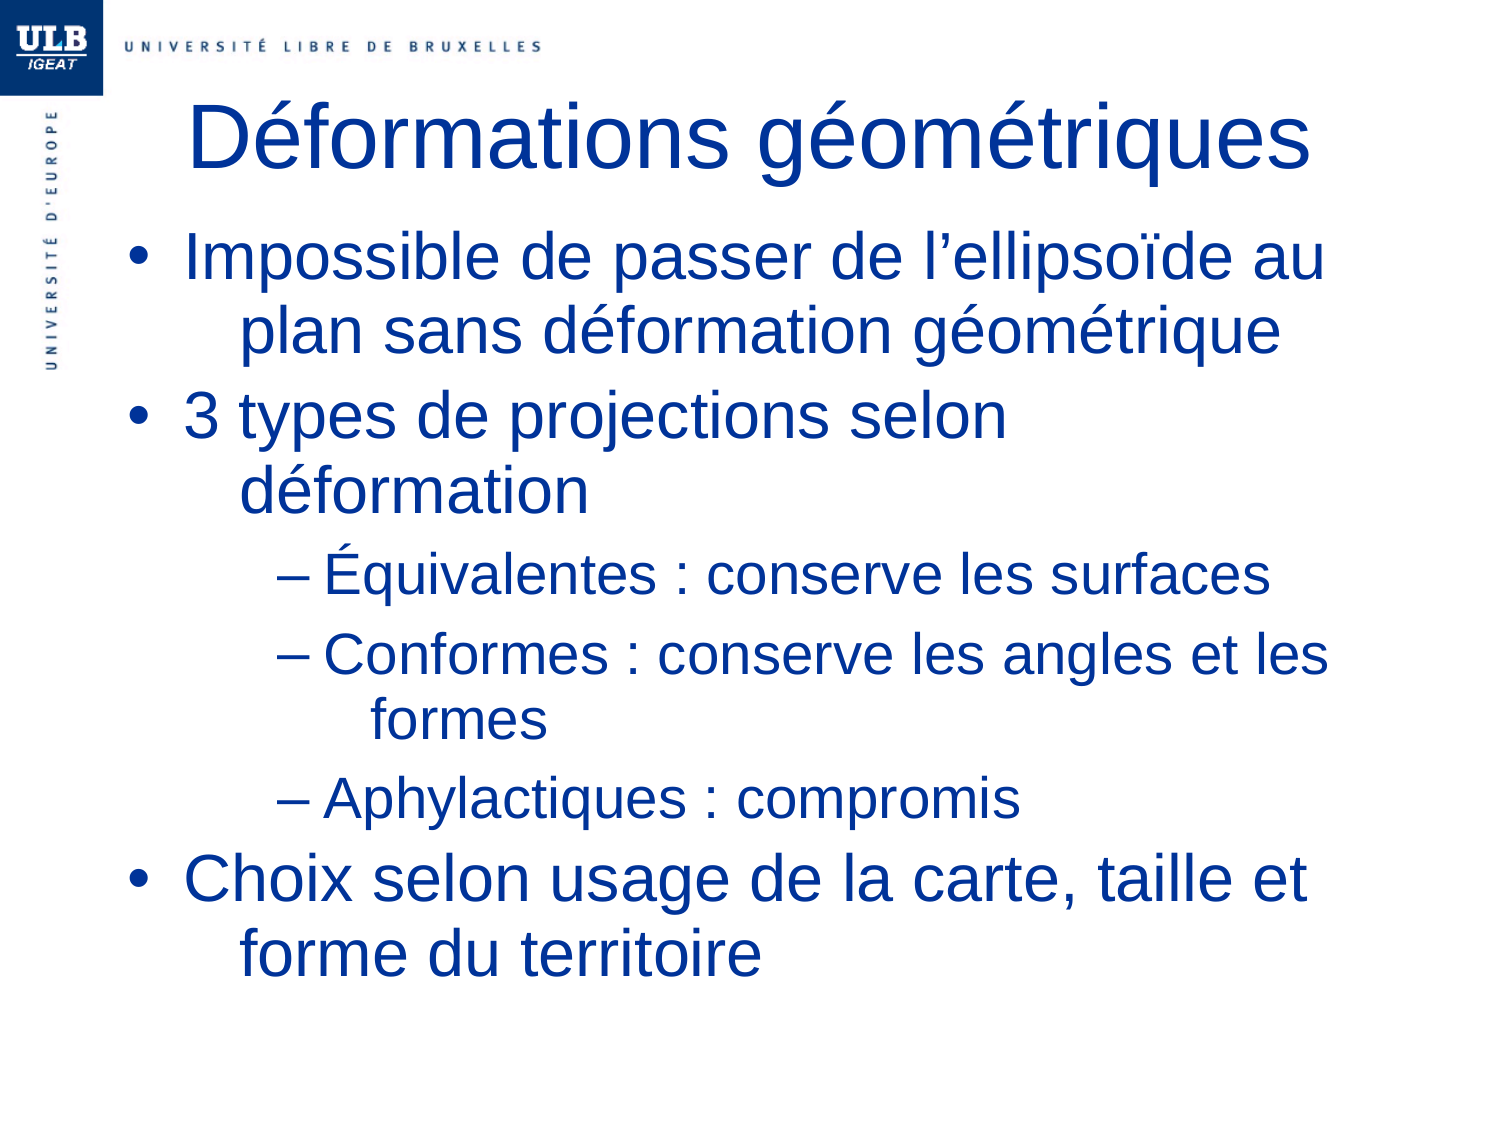

# Déformations géométriques
Impossible de passer de l’ellipsoïde au plan sans déformation géométrique
3 types de projections selon déformation
Équivalentes : conserve les surfaces
Conformes : conserve les angles et les formes
Aphylactiques : compromis
Choix selon usage de la carte, taille et forme du territoire